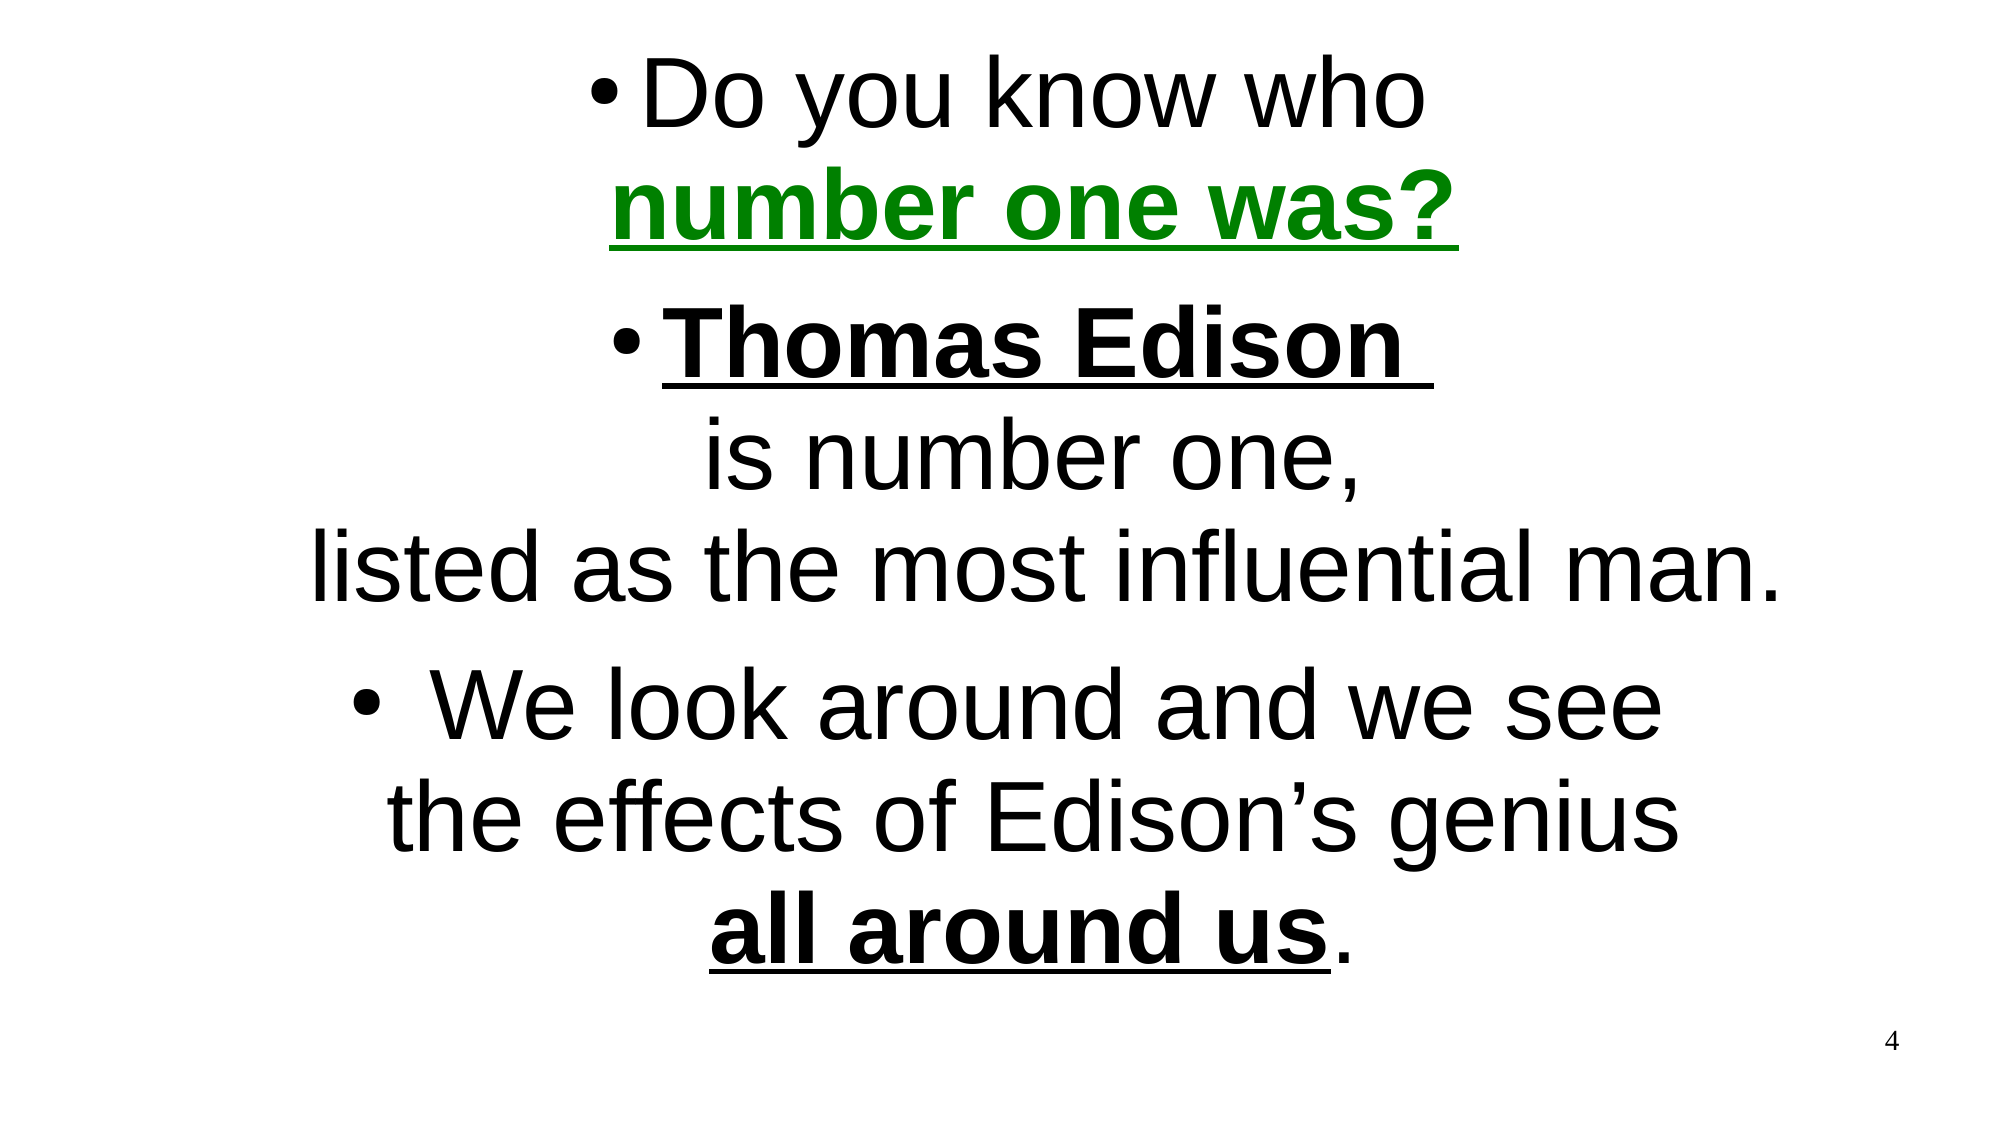

# Do you know who number one was?
Thomas Edison
is number one,
listed as the most influential man.
 We look around and we see
the effects of Edison’s genius
all around us.
4